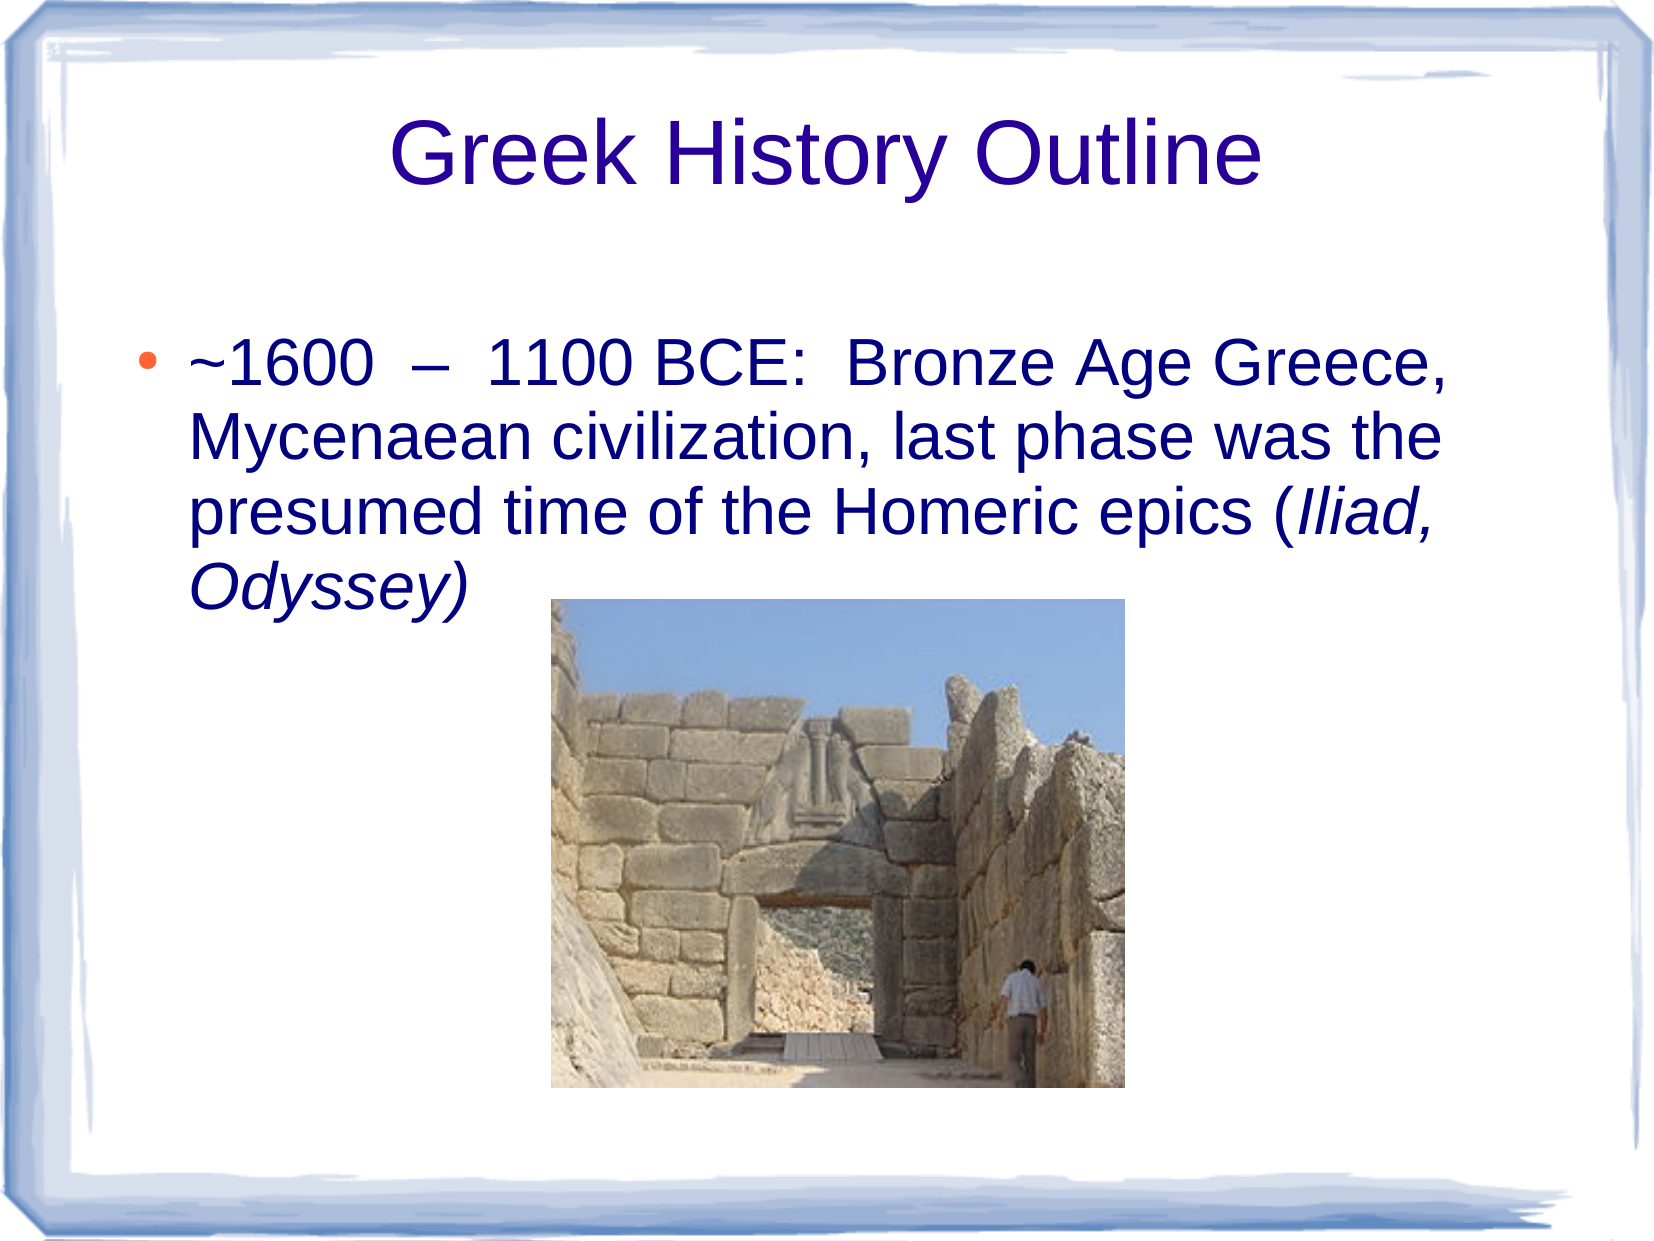

# Greek History Outline
~1600 – 1100 BCE: Bronze Age Greece, Mycenaean civilization, last phase was the presumed time of the Homeric epics (Iliad, Odyssey)